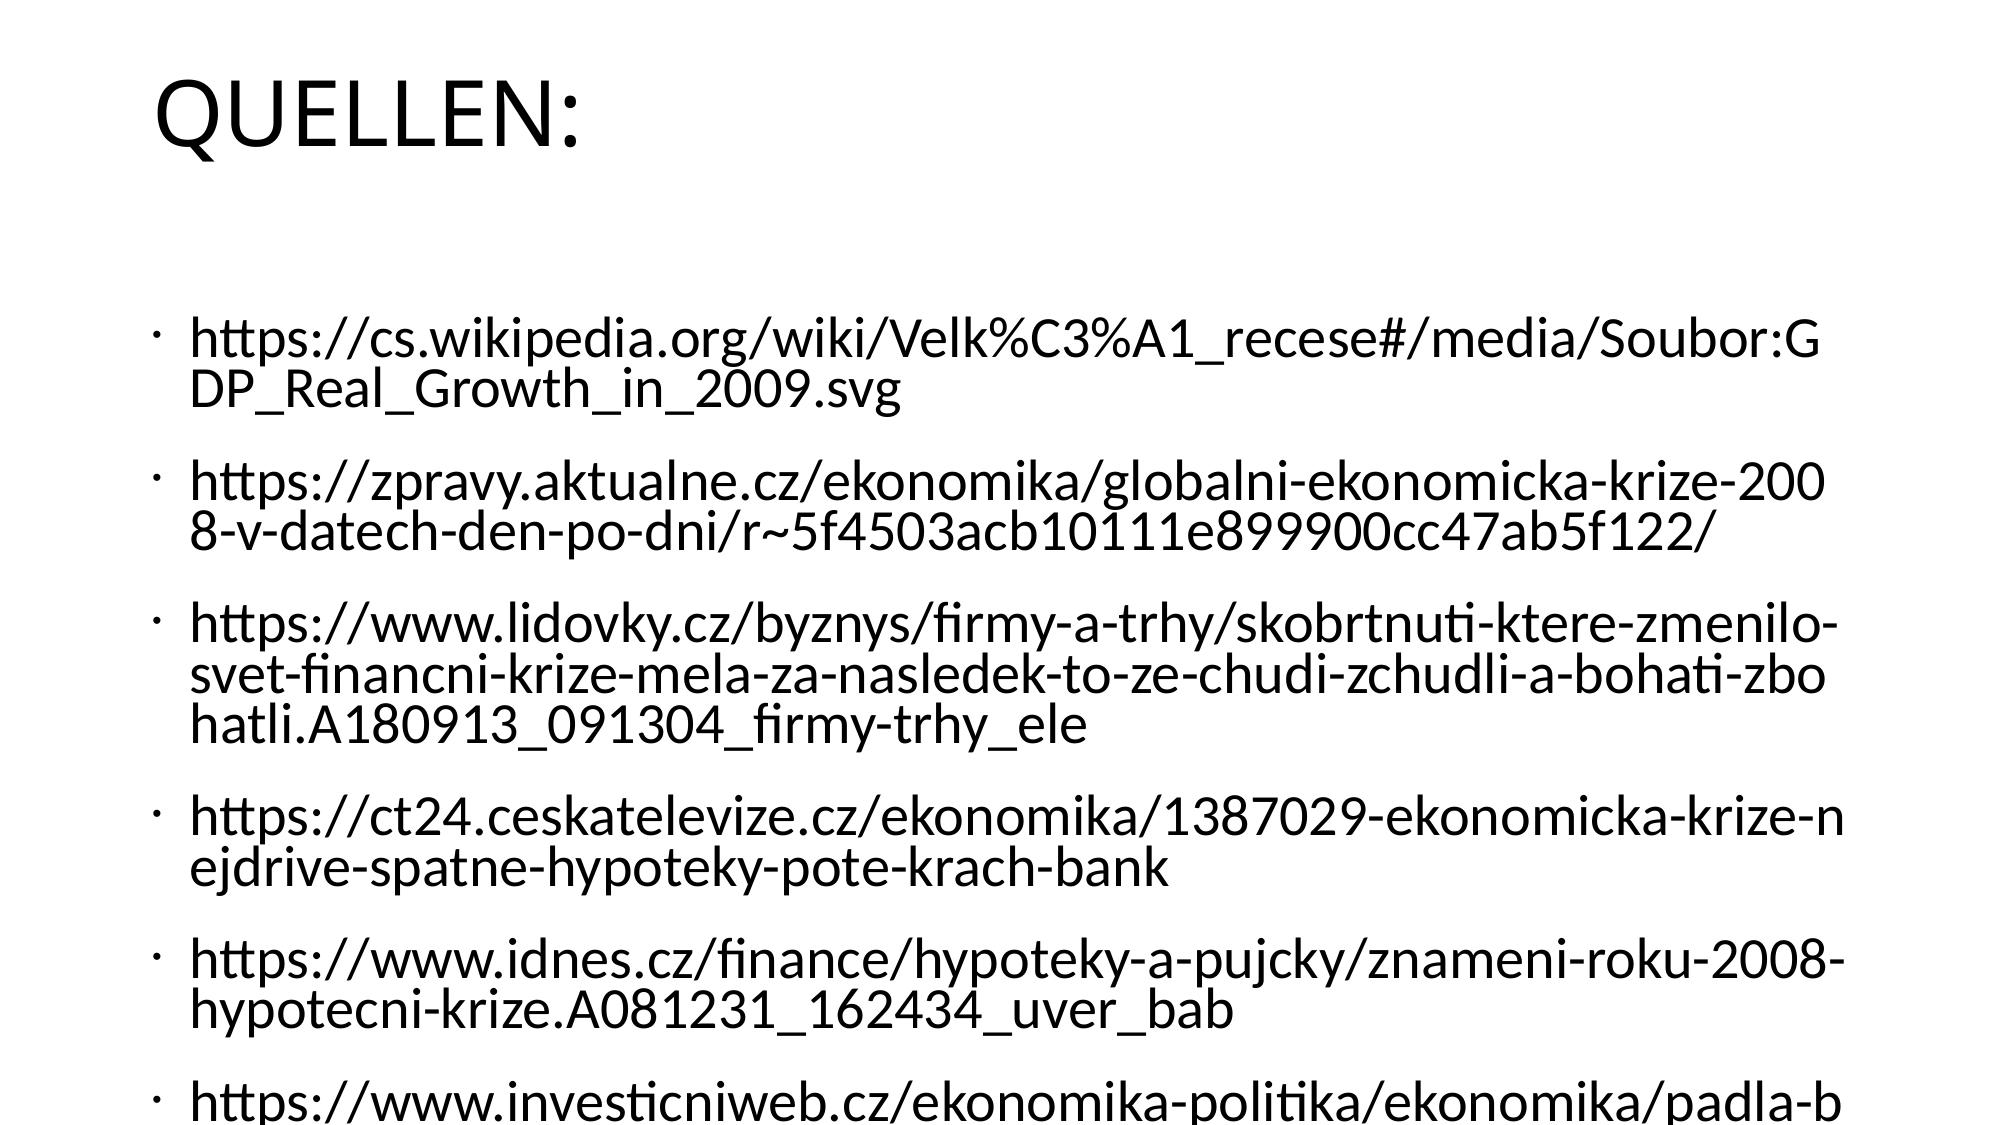

# QUELLEN:
https://cs.wikipedia.org/wiki/Velk%C3%A1_recese#/media/Soubor:GDP_Real_Growth_in_2009.svg
https://zpravy.aktualne.cz/ekonomika/globalni-ekonomicka-krize-2008-v-datech-den-po-dni/r~5f4503acb10111e899900cc47ab5f122/
https://www.lidovky.cz/byznys/firmy-a-trhy/skobrtnuti-ktere-zmenilo-svet-financni-krize-mela-za-nasledek-to-ze-chudi-zchudli-a-bohati-zbohatli.A180913_091304_firmy-trhy_ele
https://ct24.ceskatelevize.cz/ekonomika/1387029-ekonomicka-krize-nejdrive-spatne-hypoteky-pote-krach-bank
https://www.idnes.cz/finance/hypoteky-a-pujcky/znameni-roku-2008-hypotecni-krize.A081231_162434_uver_bab
https://www.investicniweb.cz/ekonomika-politika/ekonomika/padla-banka-zmenila-se-historie